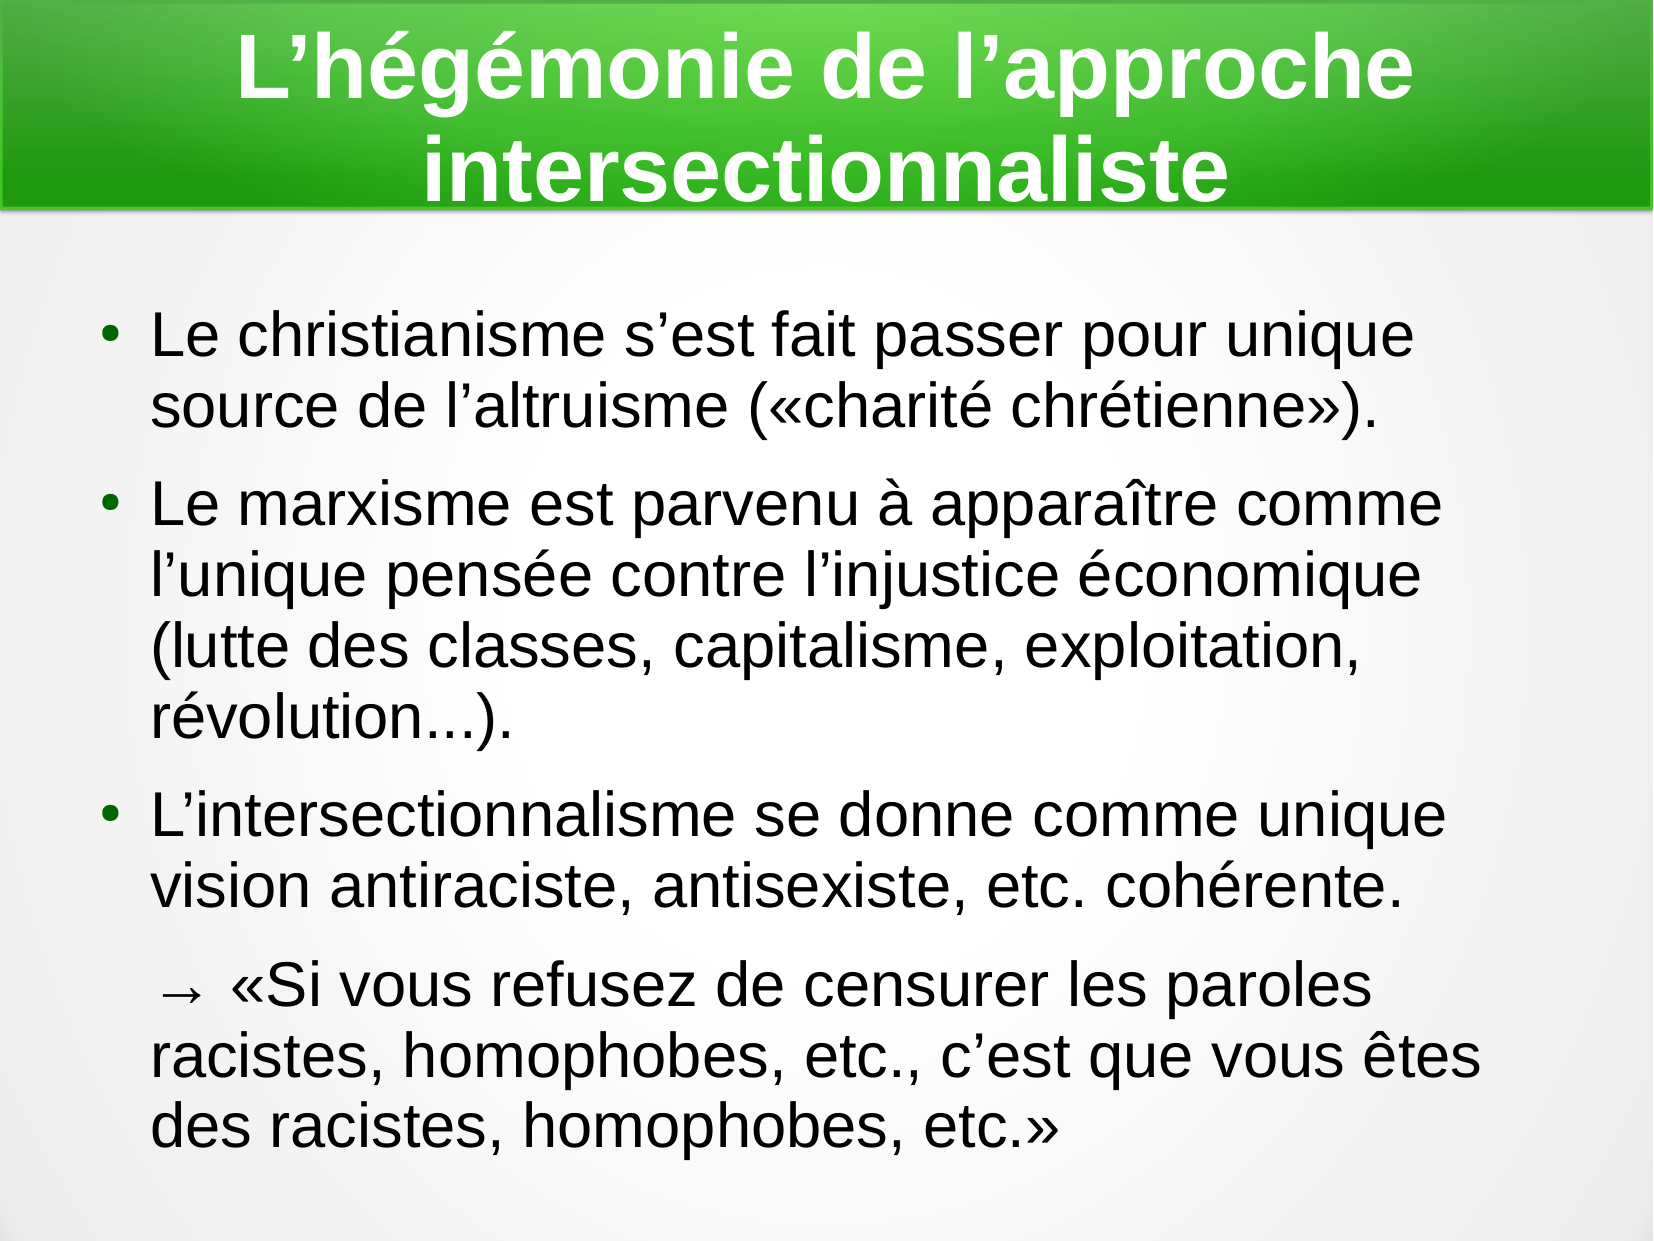

# L’hégémonie de l’approche intersectionnaliste
Le christianisme s’est fait passer pour unique source de l’altruisme («charité chrétienne»).
Le marxisme est parvenu à apparaître comme l’unique pensée contre l’injustice économique (lutte des classes, capitalisme, exploitation, révolution...).
L’intersectionnalisme se donne comme unique vision antiraciste, antisexiste, etc. cohérente.
→ «Si vous refusez de censurer les paroles racistes, homophobes, etc., c’est que vous êtes des racistes, homophobes, etc.»